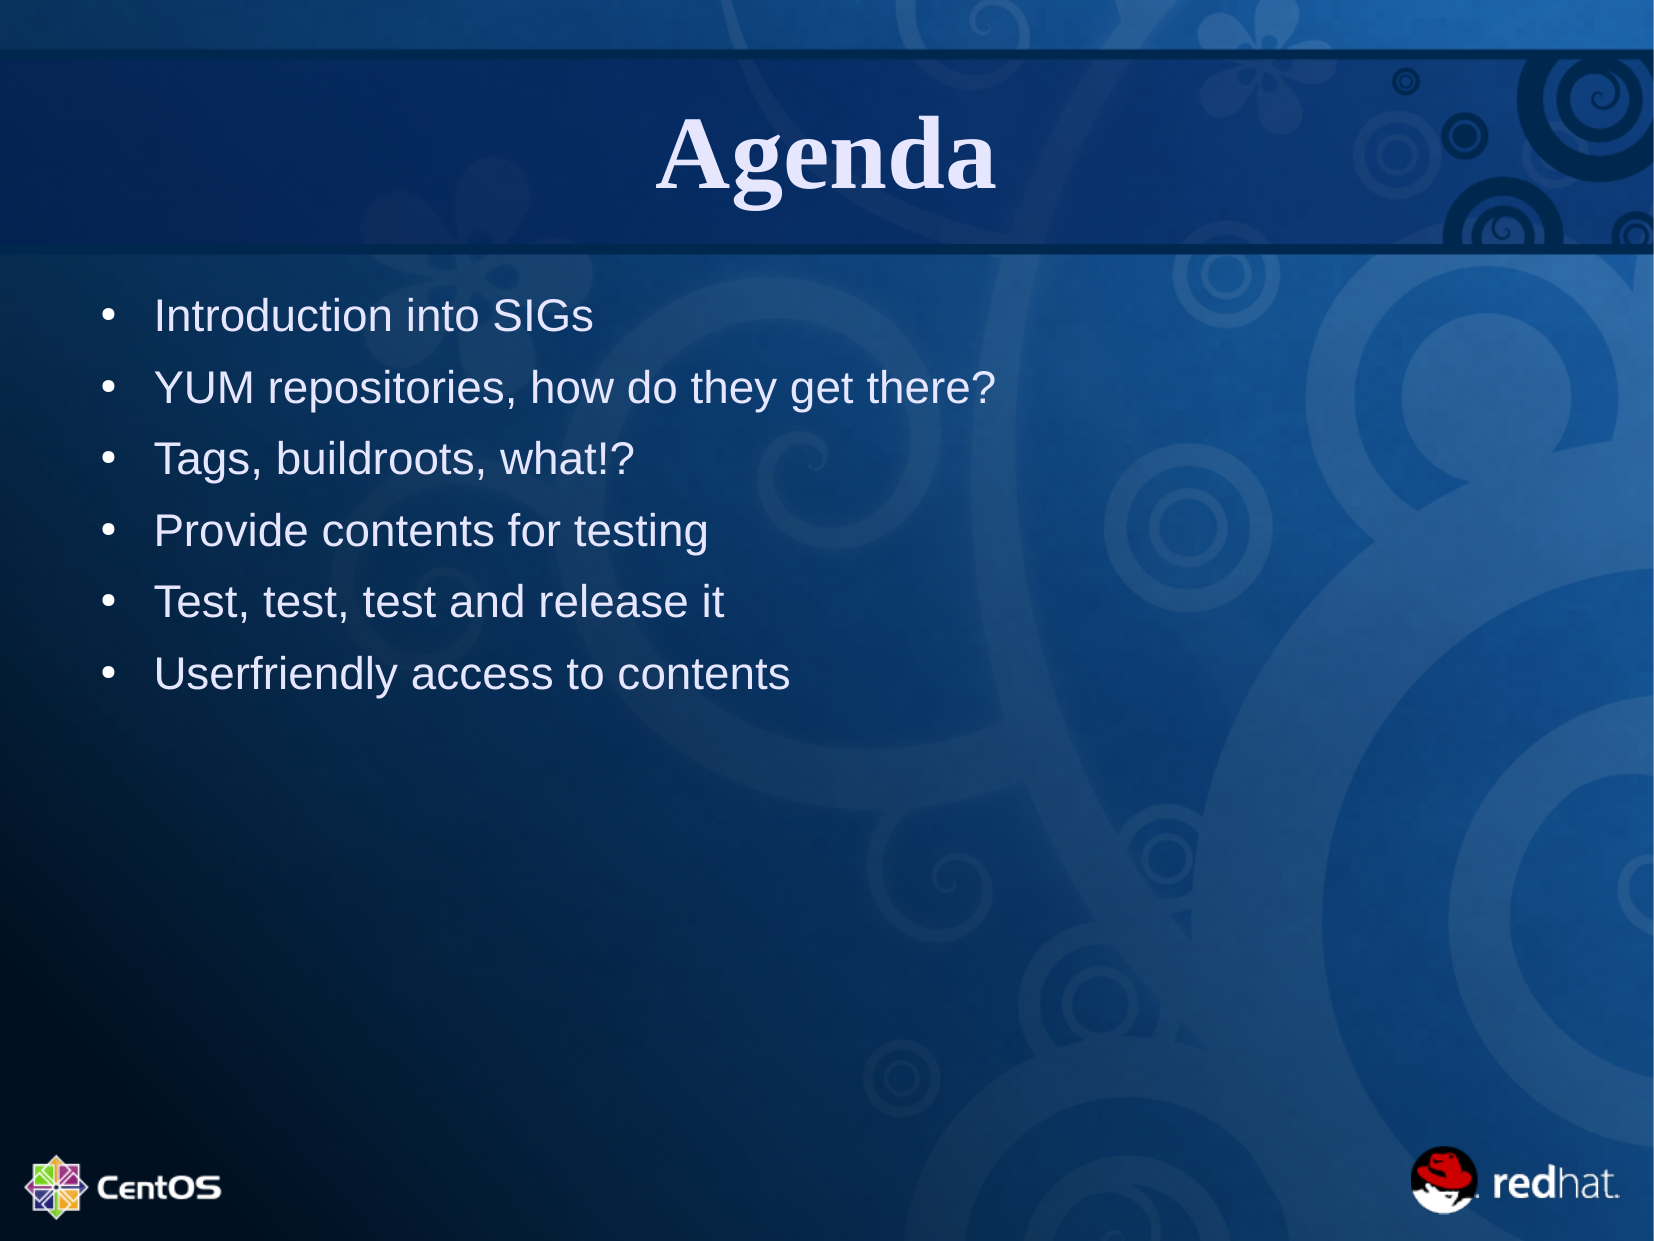

# Agenda
Introduction into SIGs
YUM repositories, how do they get there?
Tags, buildroots, what!?
Provide contents for testing
Test, test, test and release it
Userfriendly access to contents